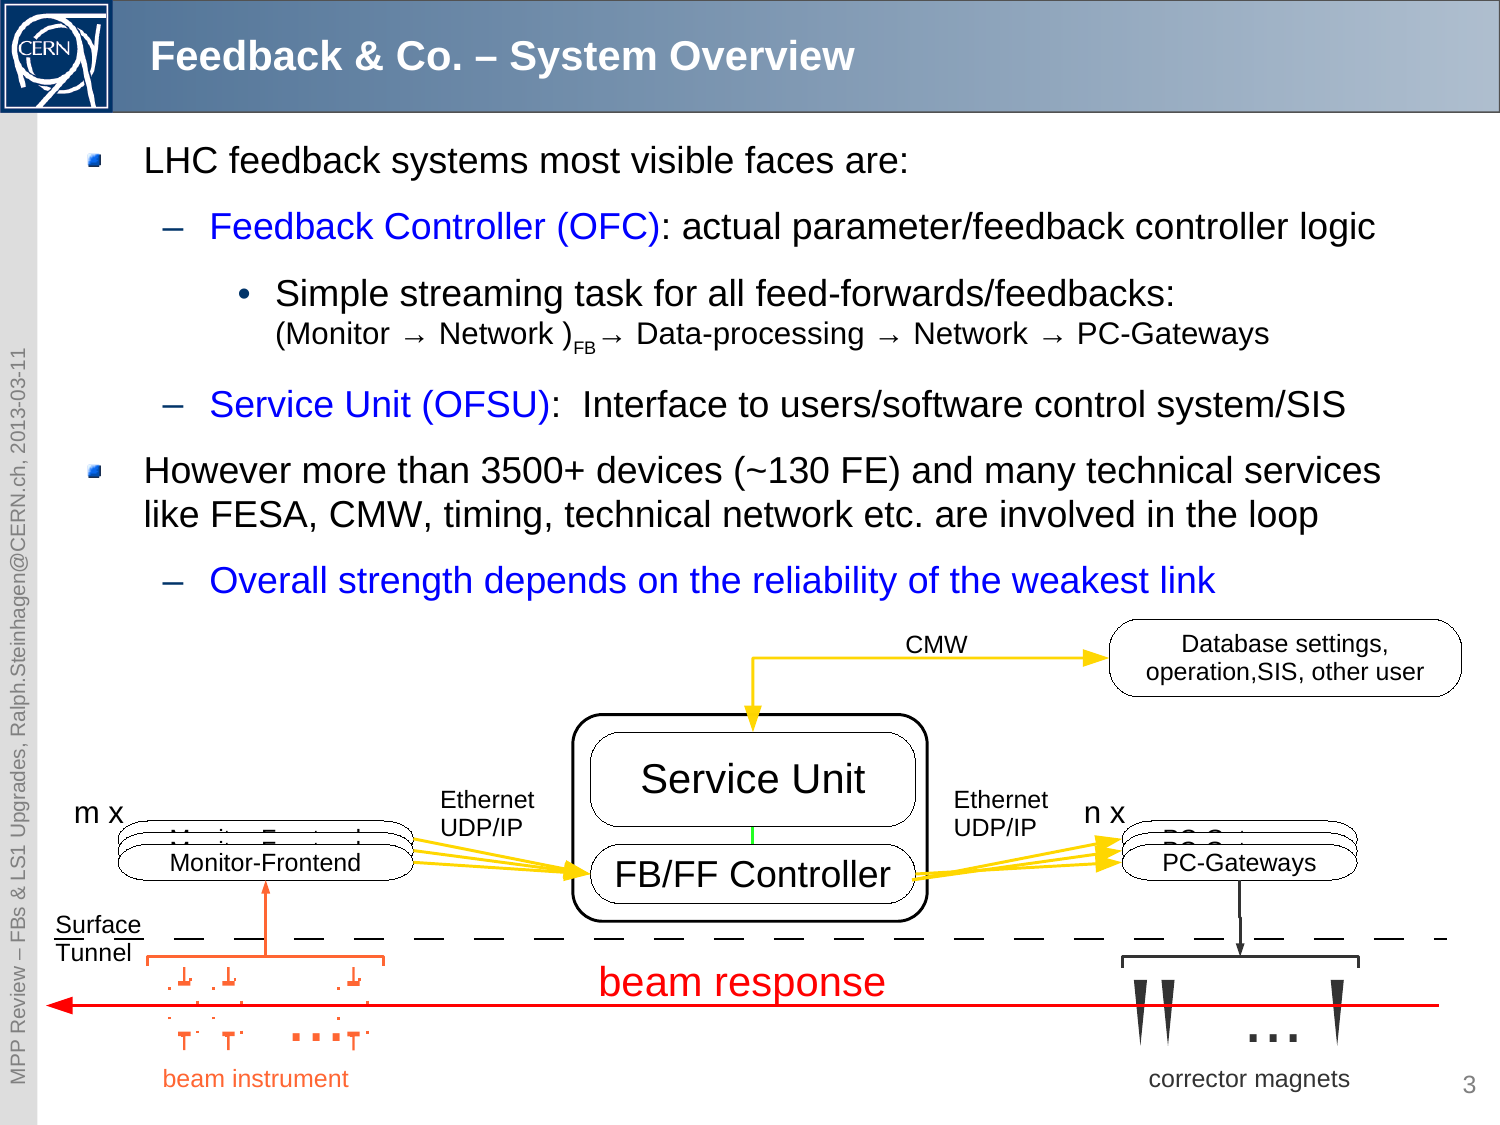

# Feedback & Co. – System Overview
LHC feedback systems most visible faces are:
Feedback Controller (OFC): actual parameter/feedback controller logic
Simple streaming task for all feed-forwards/feedbacks:	 (Monitor → Network )FB→ Data-processing → Network → PC-Gateways
Service Unit (OFSU): Interface to users/software control system/SIS
However more than 3500+ devices (~130 FE) and many technical services like FESA, CMW, timing, technical network etc. are involved in the loop
Overall strength depends on the reliability of the weakest link
Database settings,
operation,SIS, other user
CMW
Service Unit
Ethernet UDP/IP
Ethernet UDP/IP
m x
n x
Monitor-Frontend
PC-Gateways
Monitor-Frontend
PC-Gateways
Monitor-Frontend
FB/FF Controller
PC-Gateways
Surface
Tunnel
...
...
beam response
beam instrument
corrector magnets